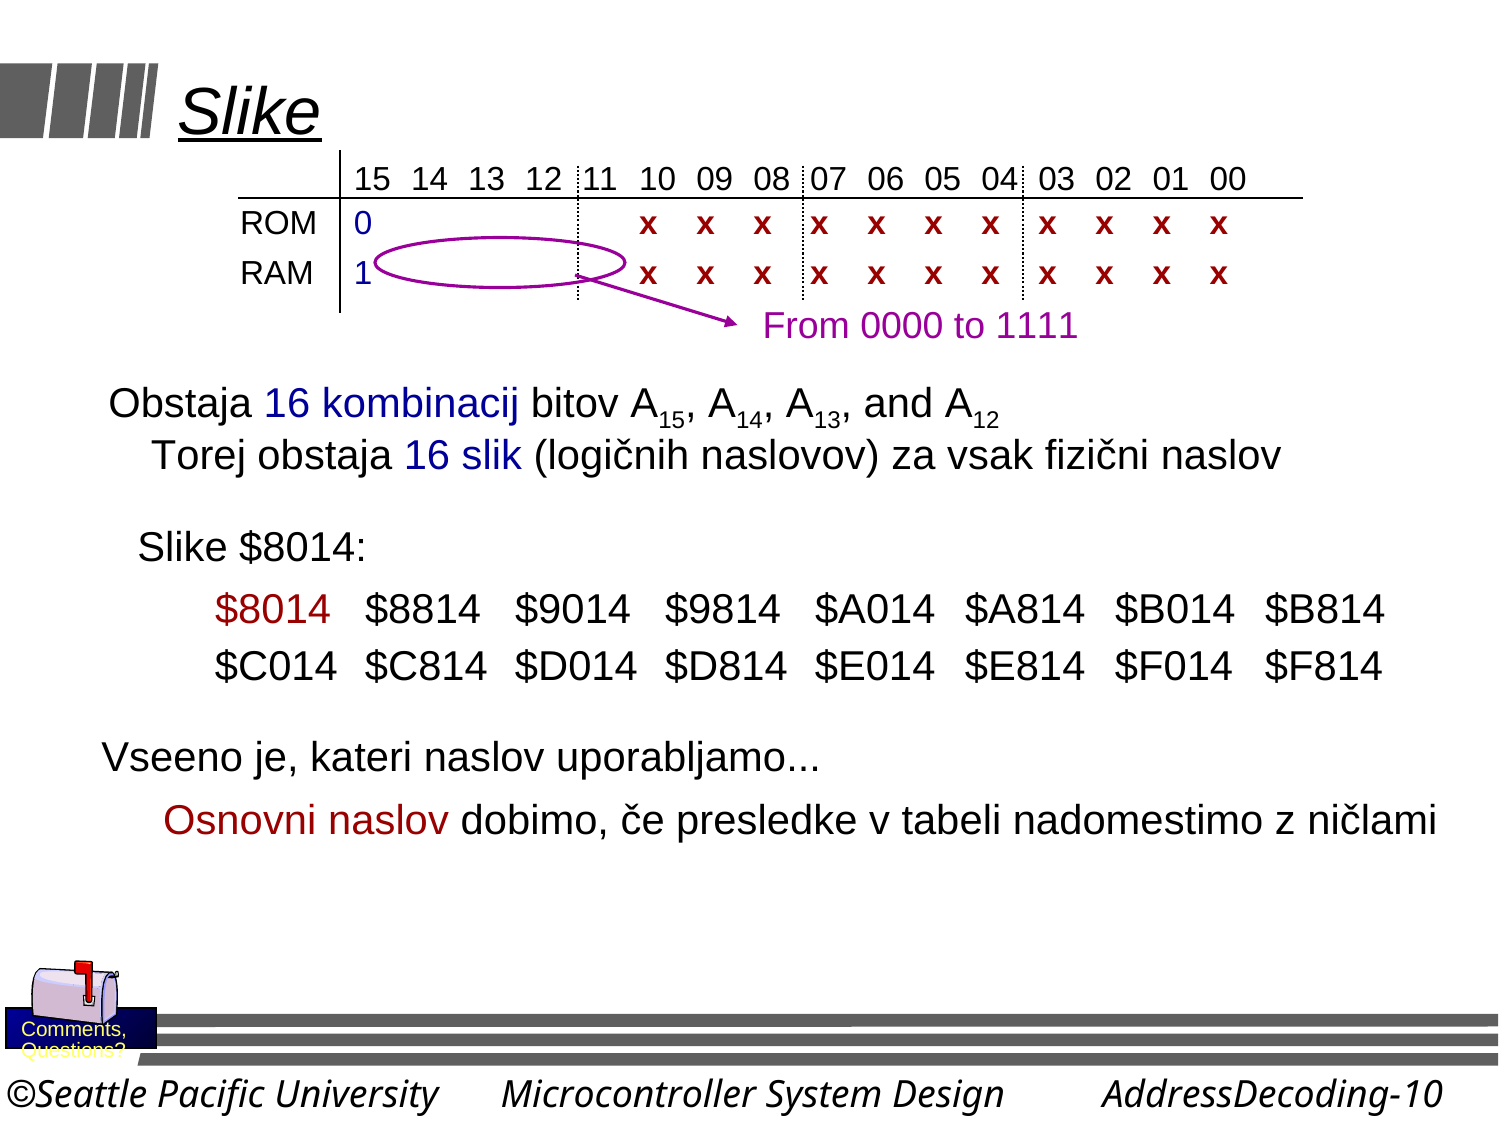

# Slike
		15	14	13	12	11	10	09	08	07	06	05	04	03	02	01	00
ROM	0					x	x	x	x	x	x	x	x	x	x	x
RAM	1					x	x	x	x	x	x	x	x	x	x	x
From 0000 to 1111
Obstaja 16 kombinacij bitov A15, A14, A13, and A12
Torej obstaja 16 slik (logičnih naslovov) za vsak fizični naslov
Slike $8014:
$8014	$8814	$9014	$9814	$A014	$A814	$B014	$B814
$C014	$C814	$D014	$D814	$E014	$E814	$F014	$F814
Vseeno je, kateri naslov uporabljamo...
Osnovni naslov dobimo, če presledke v tabeli nadomestimo z ničlami